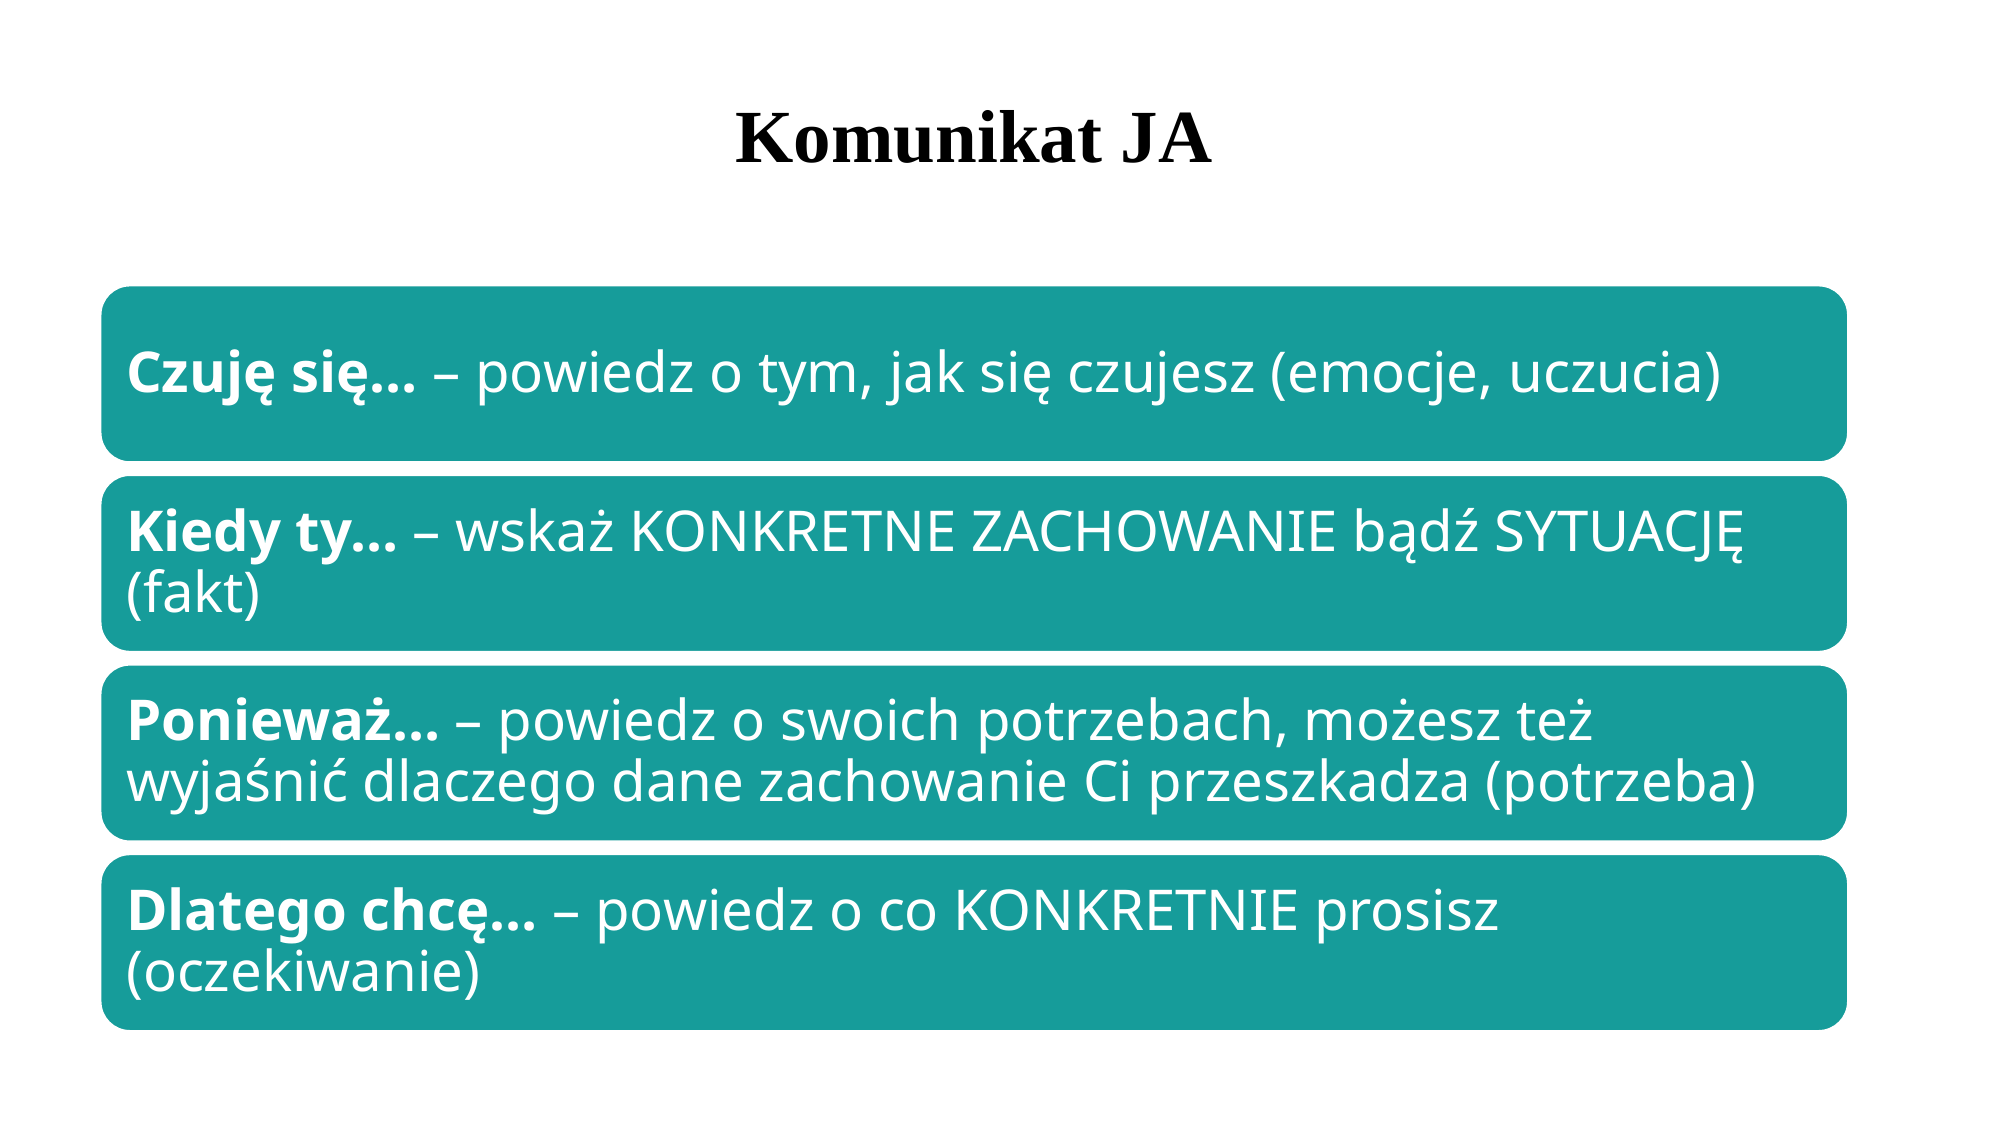

# Komunikat JA
Czuję się… – powiedz o tym, jak się czujesz (emocje, uczucia)
Kiedy ty… – wskaż KONKRETNE ZACHOWANIE bądź SYTUACJĘ (fakt)
Ponieważ… – powiedz o swoich potrzebach, możesz też wyjaśnić dlaczego dane zachowanie Ci przeszkadza (potrzeba)
Dlatego chcę… – powiedz o co KONKRETNIE prosisz (oczekiwanie)